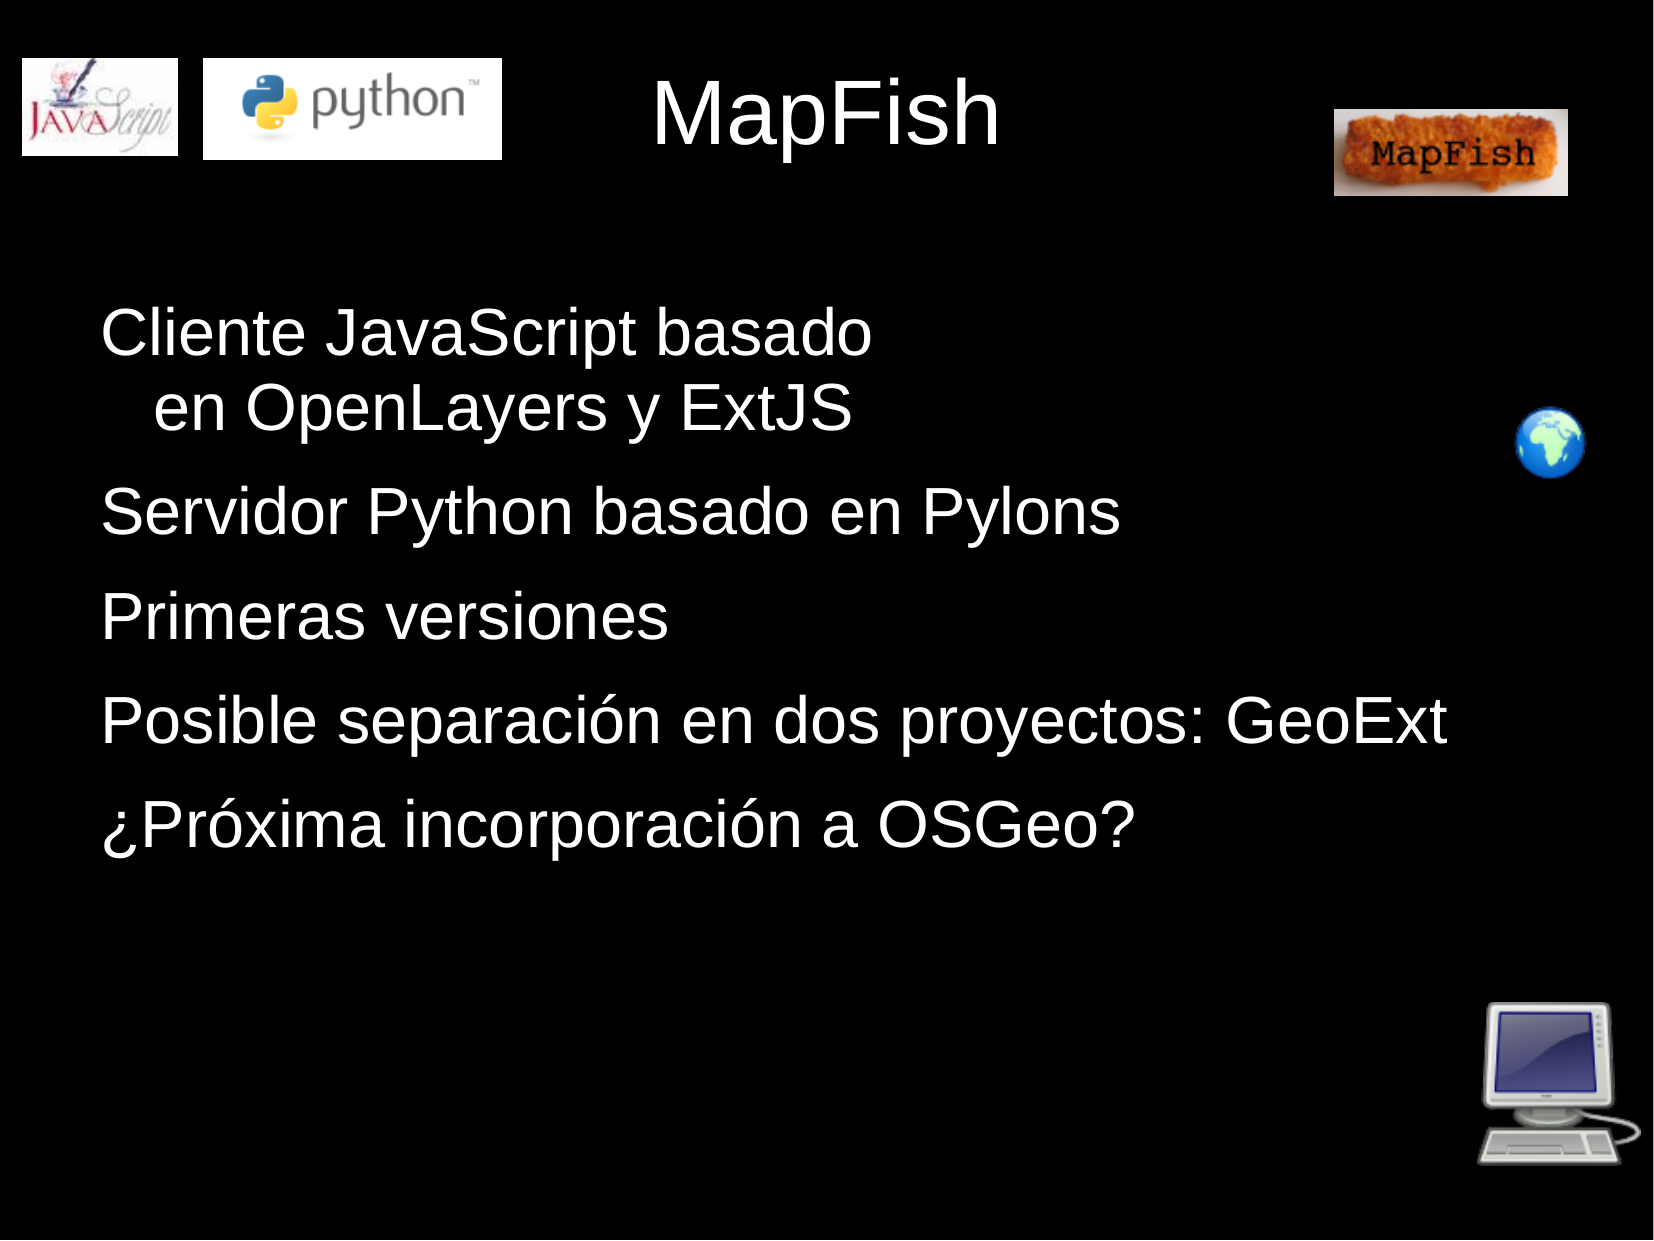

# MapFish
Cliente JavaScript basado
en OpenLayers y ExtJS
Servidor Python basado en Pylons
Primeras versiones
Posible separación en dos proyectos: GeoExt
¿Próxima incorporación a OSGeo?